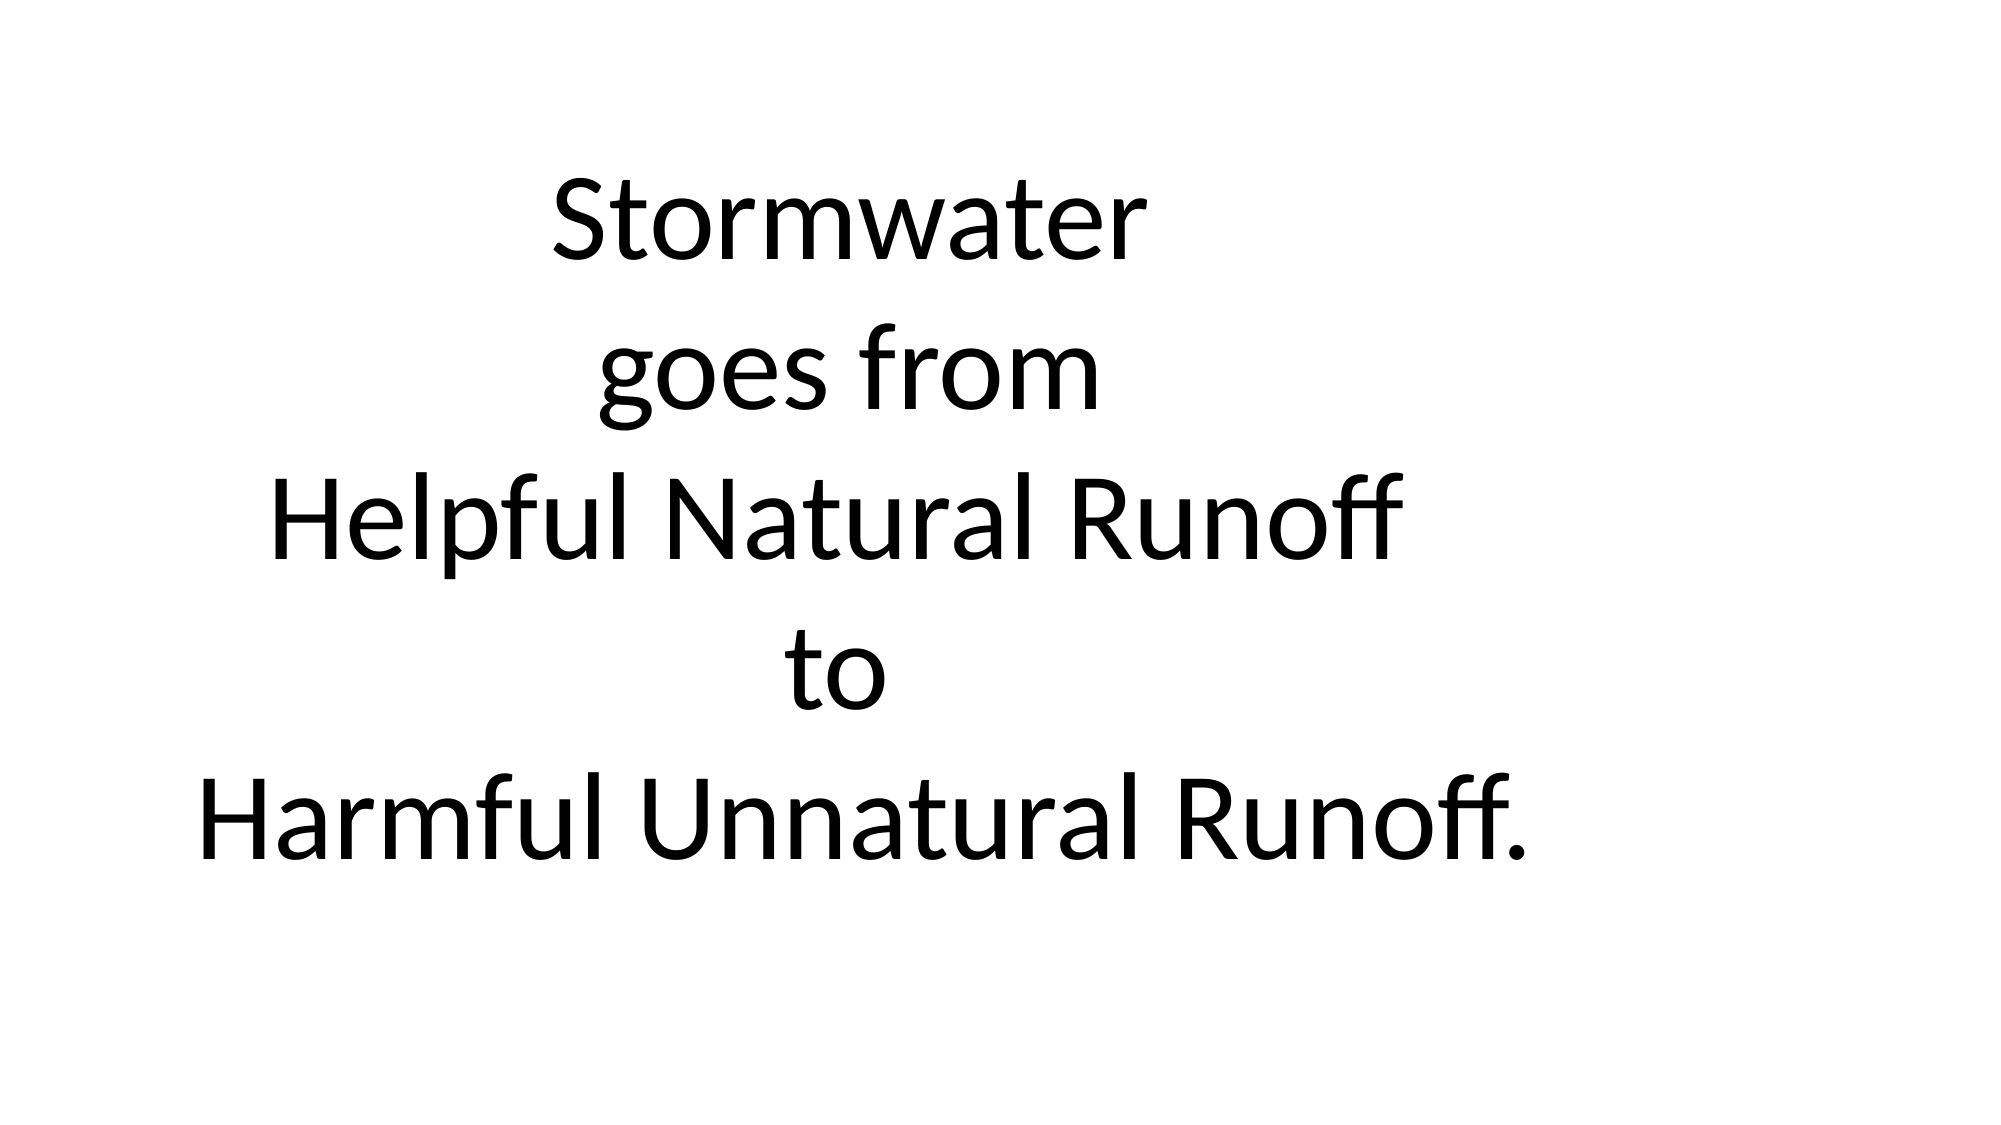

Stormwater
 goes from
Helpful Natural Runoff
to
Harmful Unnatural Runoff.